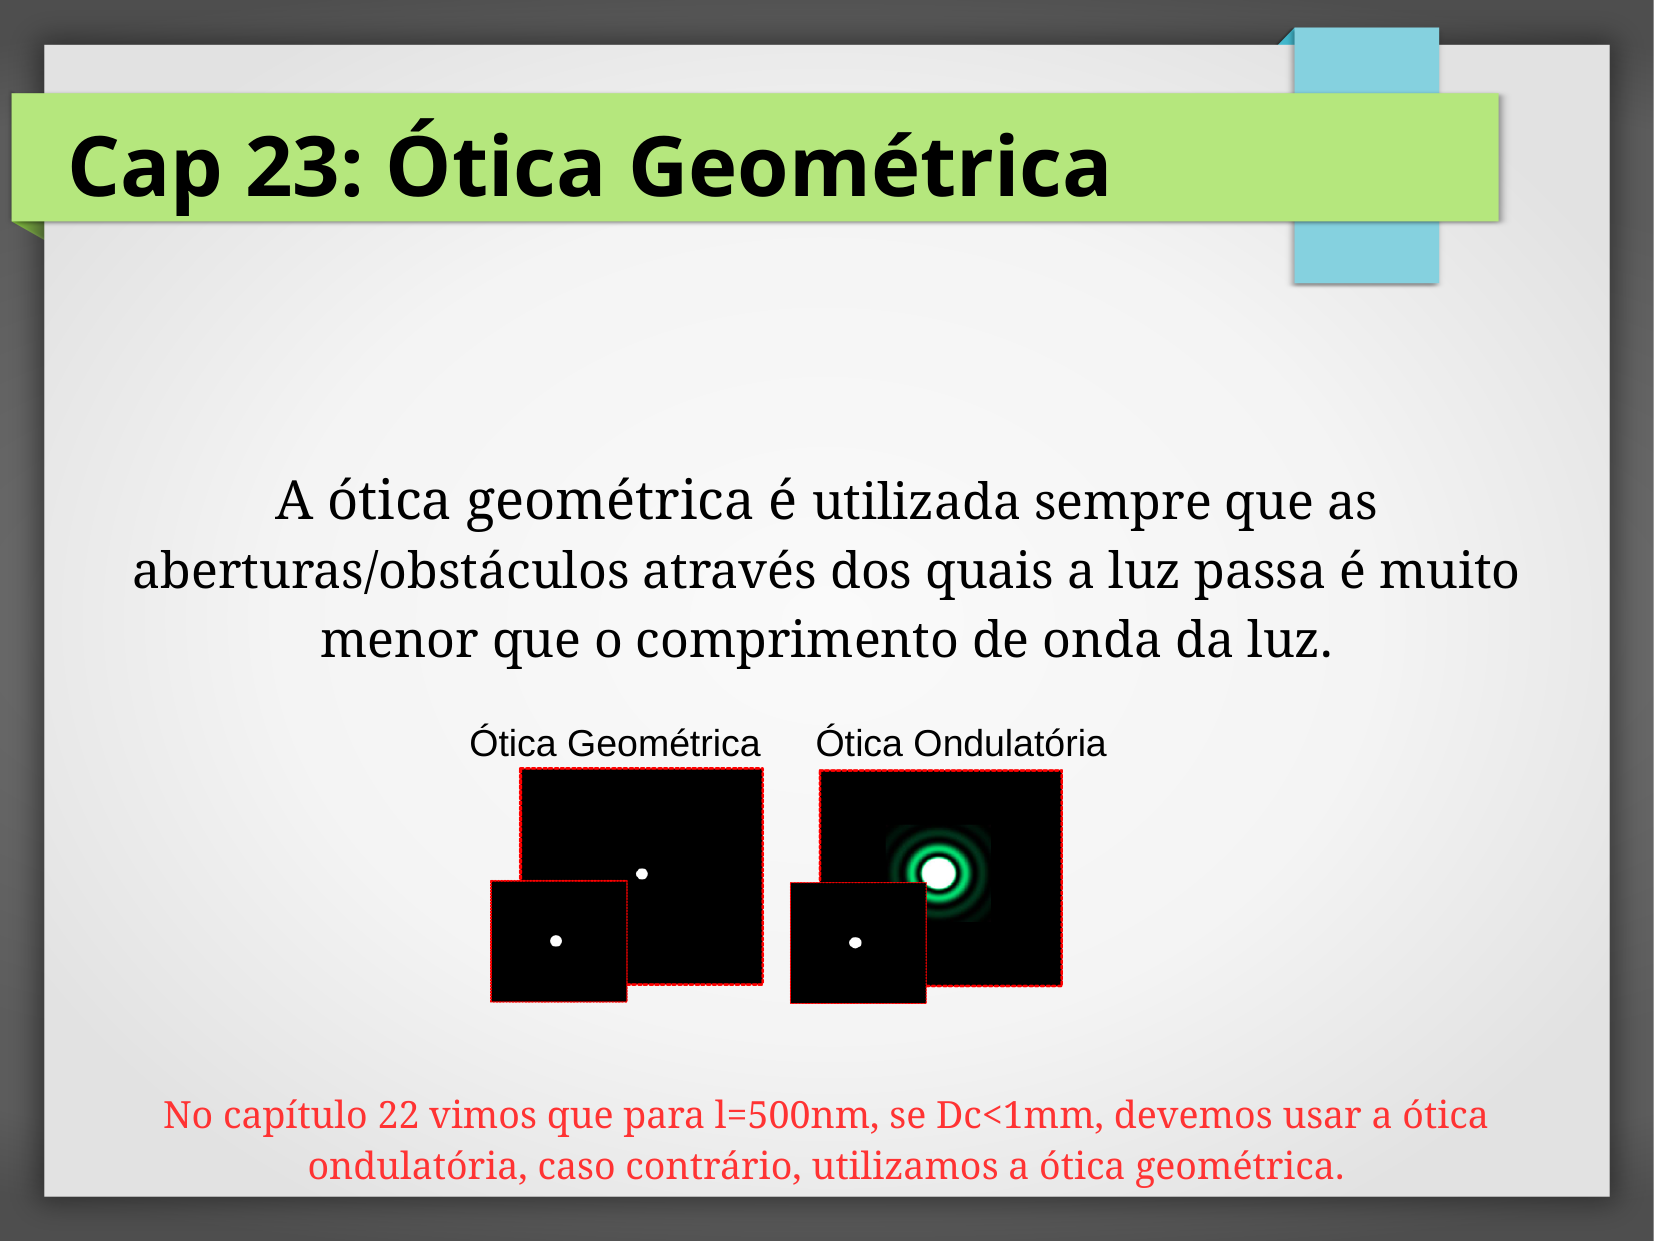

Cap 23: Ótica Geométrica
A ótica geométrica é utilizada sempre que as aberturas/obstáculos através dos quais a luz passa é muito menor que o comprimento de onda da luz.
Ótica Geométrica
Ótica Ondulatória
No capítulo 22 vimos que para l=500nm, se Dc<1mm, devemos usar a ótica ondulatória, caso contrário, utilizamos a ótica geométrica.